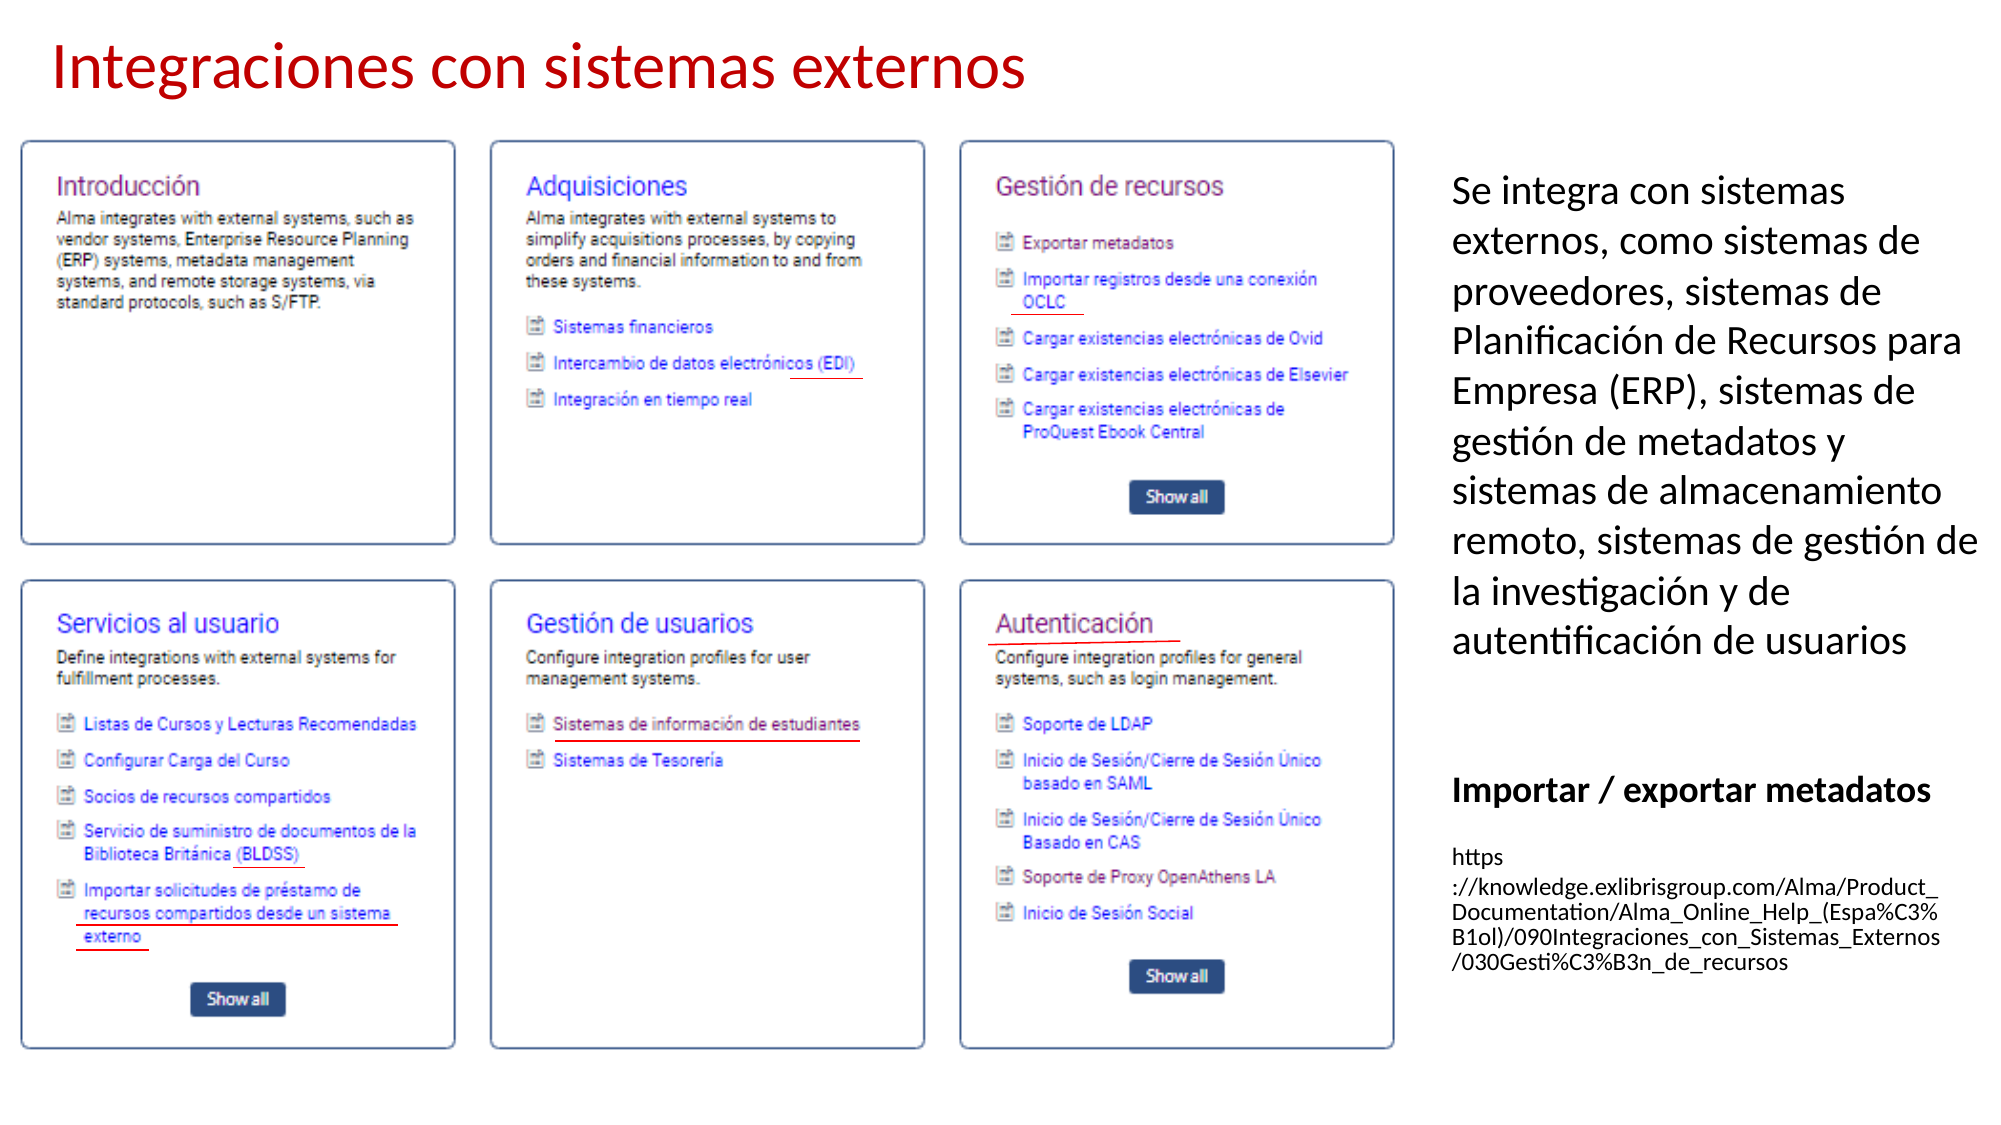

Integraciones con sistemas externos
Se integra con sistemas externos, como sistemas de proveedores, sistemas de Planificación de Recursos para Empresa (ERP), sistemas de gestión de metadatos y sistemas de almacenamiento remoto, sistemas de gestión de la investigación y de autentificación de usuarios
Importar / exportar metadatos
https://knowledge.exlibrisgroup.com/Alma/Product_Documentation/Alma_Online_Help_(Espa%C3%B1ol)/090Integraciones_con_Sistemas_Externos/030Gesti%C3%B3n_de_recursos